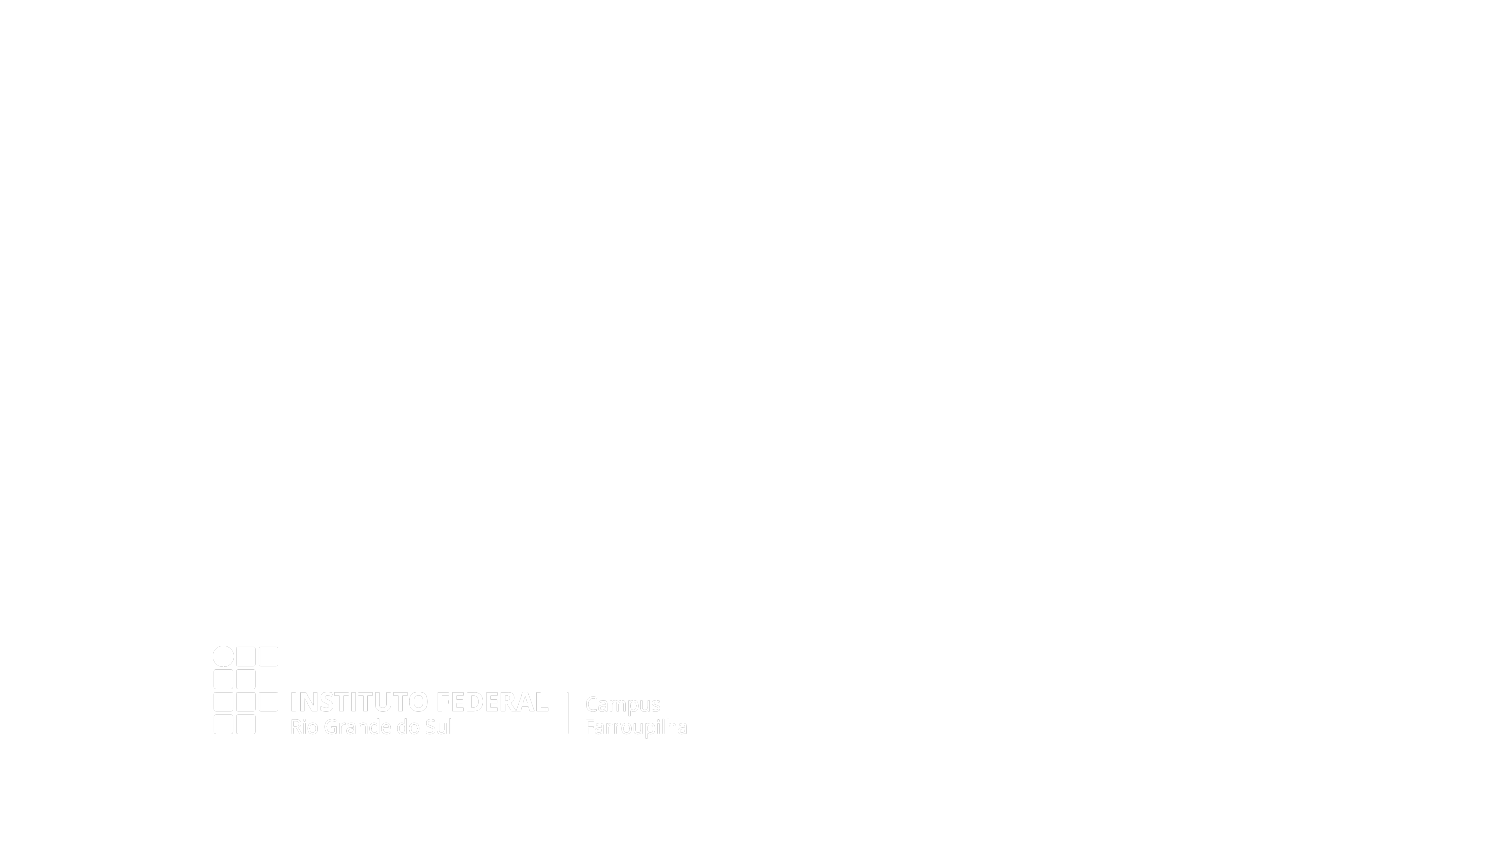

Instituto Federal de Educação, Ciência e Tecnologia do Rio Grande do Sul
Campus Farroupilha
Título da apresentação
subtítulo